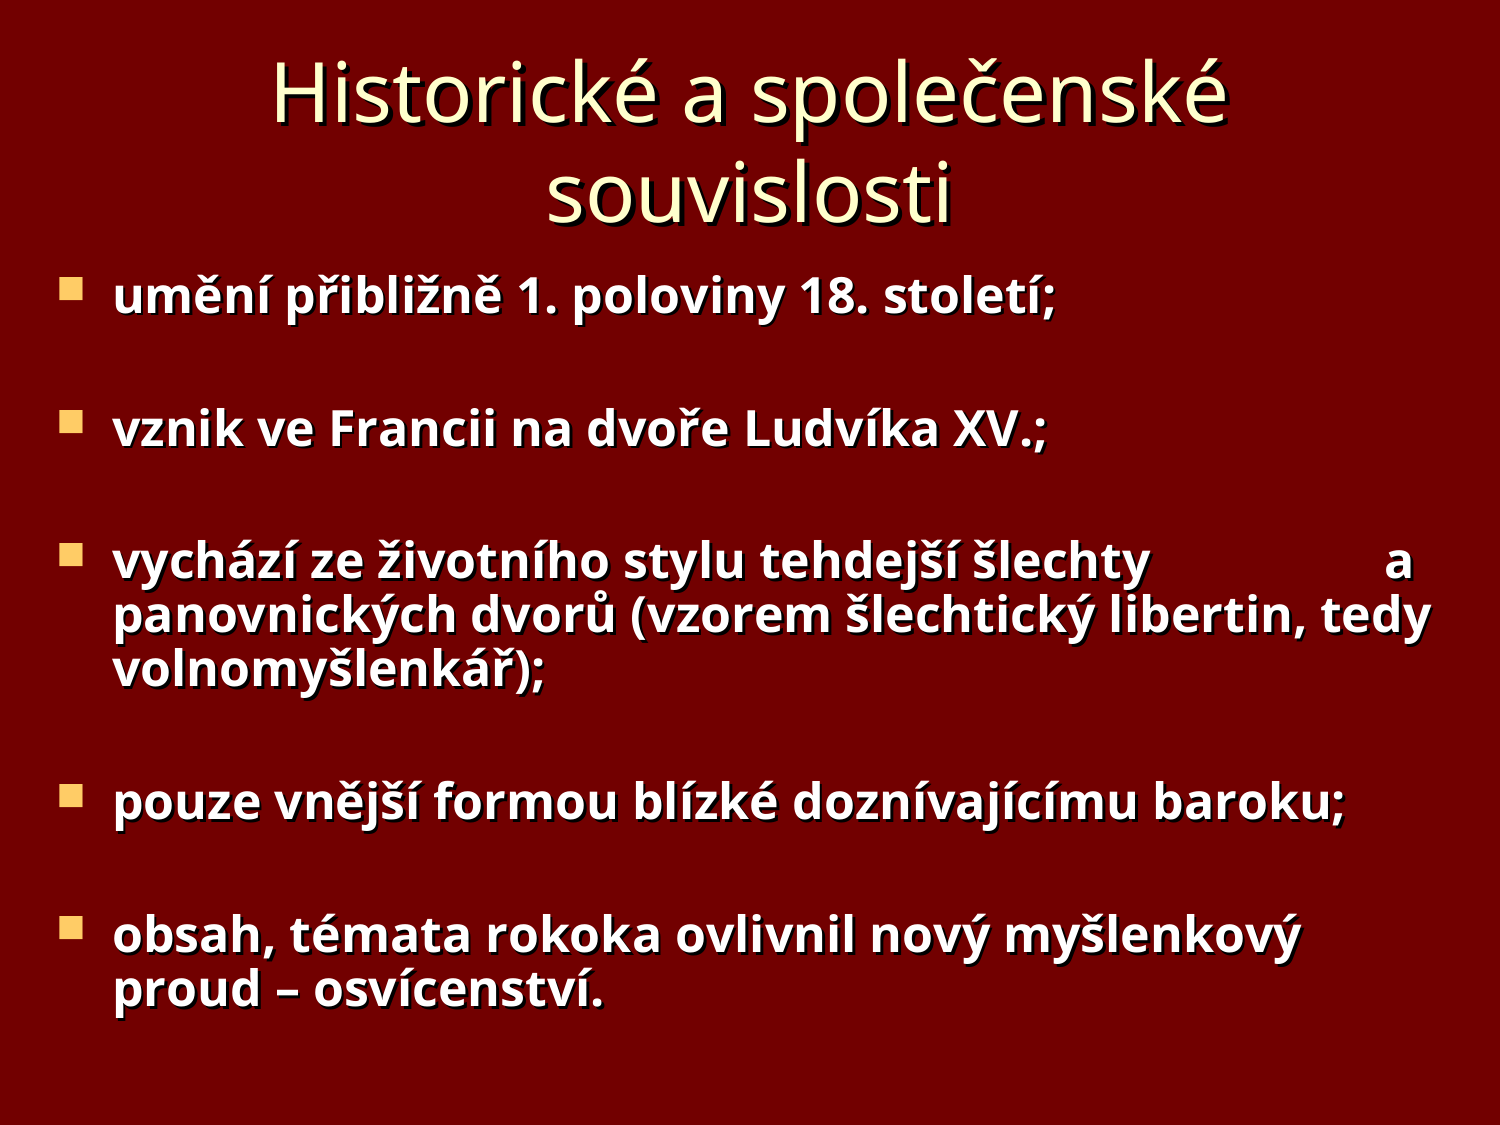

# Historické a společenské souvislosti
umění přibližně 1. poloviny 18. století;
vznik ve Francii na dvoře Ludvíka XV.;
vychází ze životního stylu tehdejší šlechty a panovnických dvorů (vzorem šlechtický libertin, tedy volnomyšlenkář);
pouze vnější formou blízké doznívajícímu baroku;
obsah, témata rokoka ovlivnil nový myšlenkový proud – osvícenství.